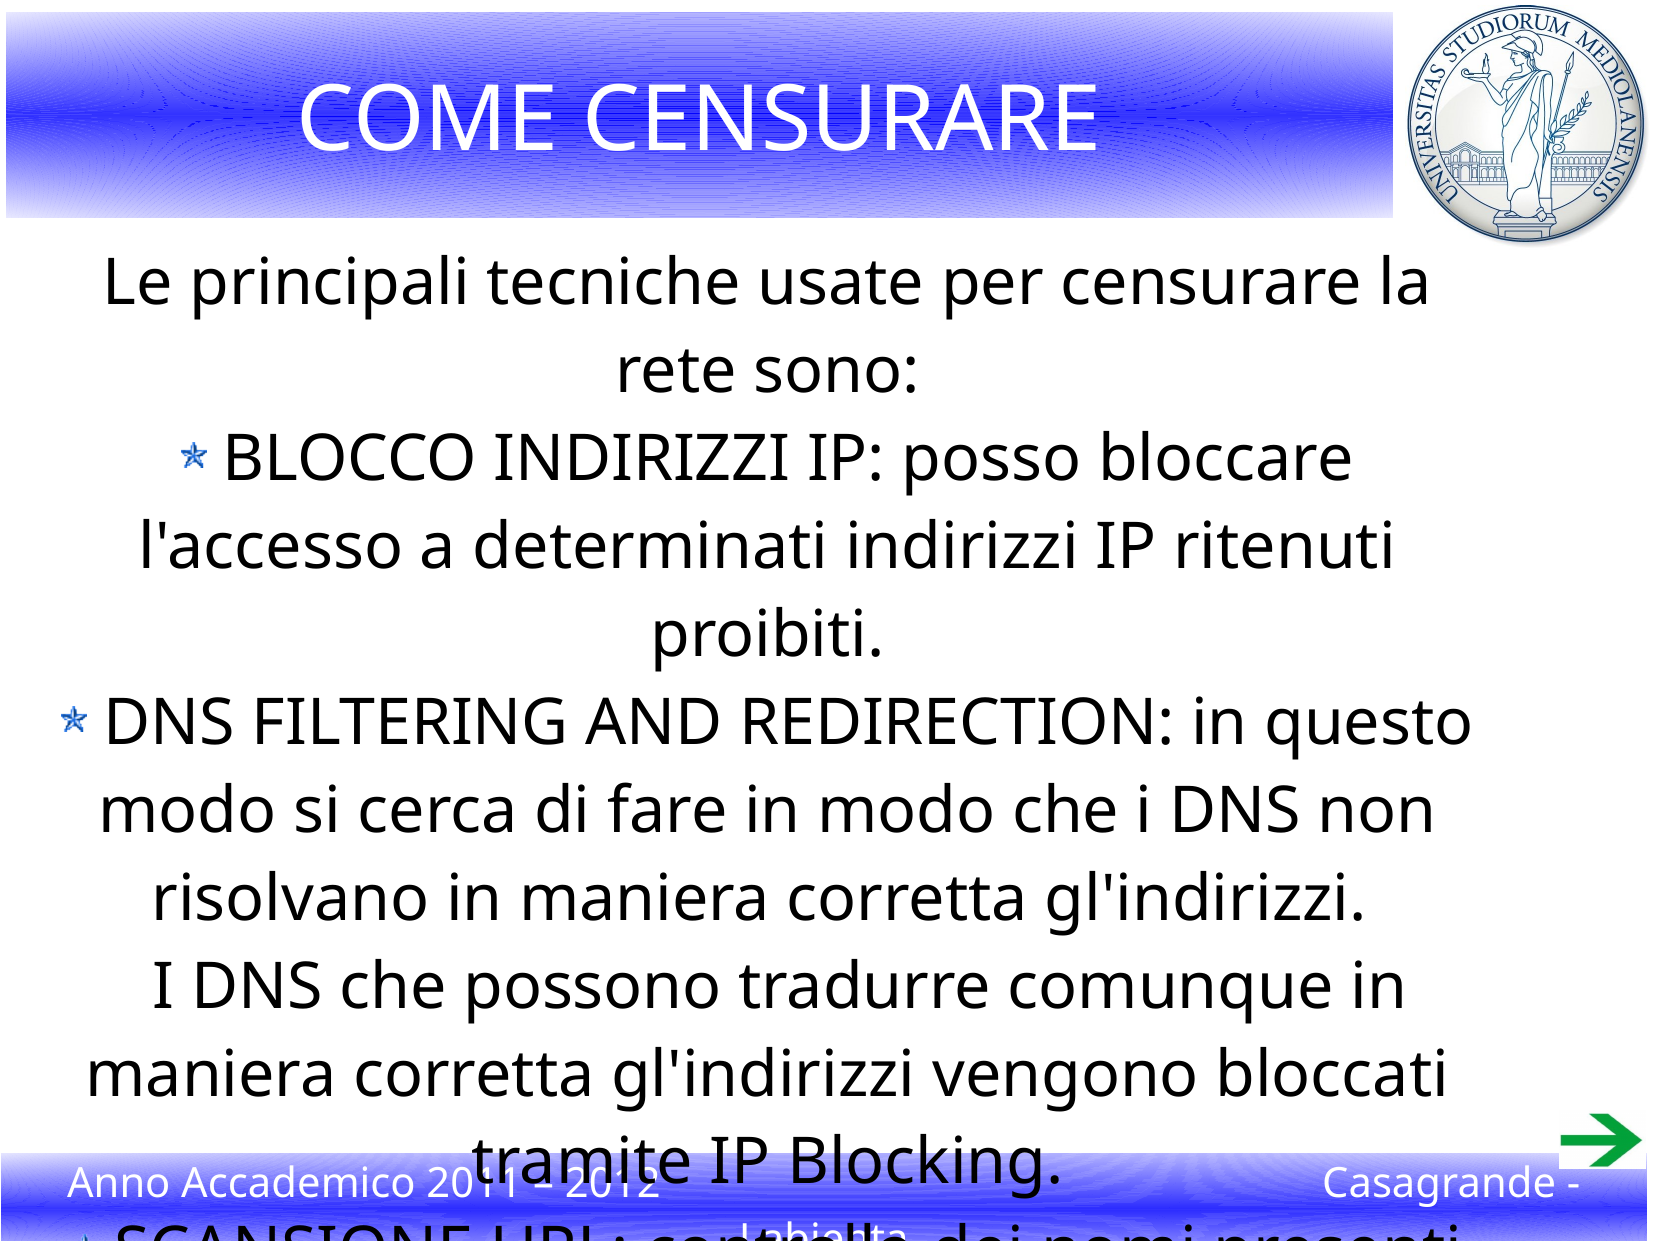

# COME CENSURARE
Le principali tecniche usate per censurare la rete sono:
 BLOCCO INDIRIZZI IP: posso bloccare l'accesso a determinati indirizzi IP ritenuti proibiti.
 DNS FILTERING AND REDIRECTION: in questo modo si cerca di fare in modo che i DNS non risolvano in maniera corretta gl'indirizzi.
I DNS che possono tradurre comunque in maniera corretta gl'indirizzi vengono bloccati tramite IP Blocking.
 SCANSIONE URL: controllo dei nomi presenti all'interno degl'indirizzi di URL.
 BLOCCO CONNESSIONE TCP: viene chiusa la connessione TCP in presenza di un numero di parole non permesse.
 Se una precedente connessione TCP viene bloccata, per un periodo di tempo non è possibile connettere le due unità.
Anno Accademico 2011 – 2012 									Casagrande - Labienta